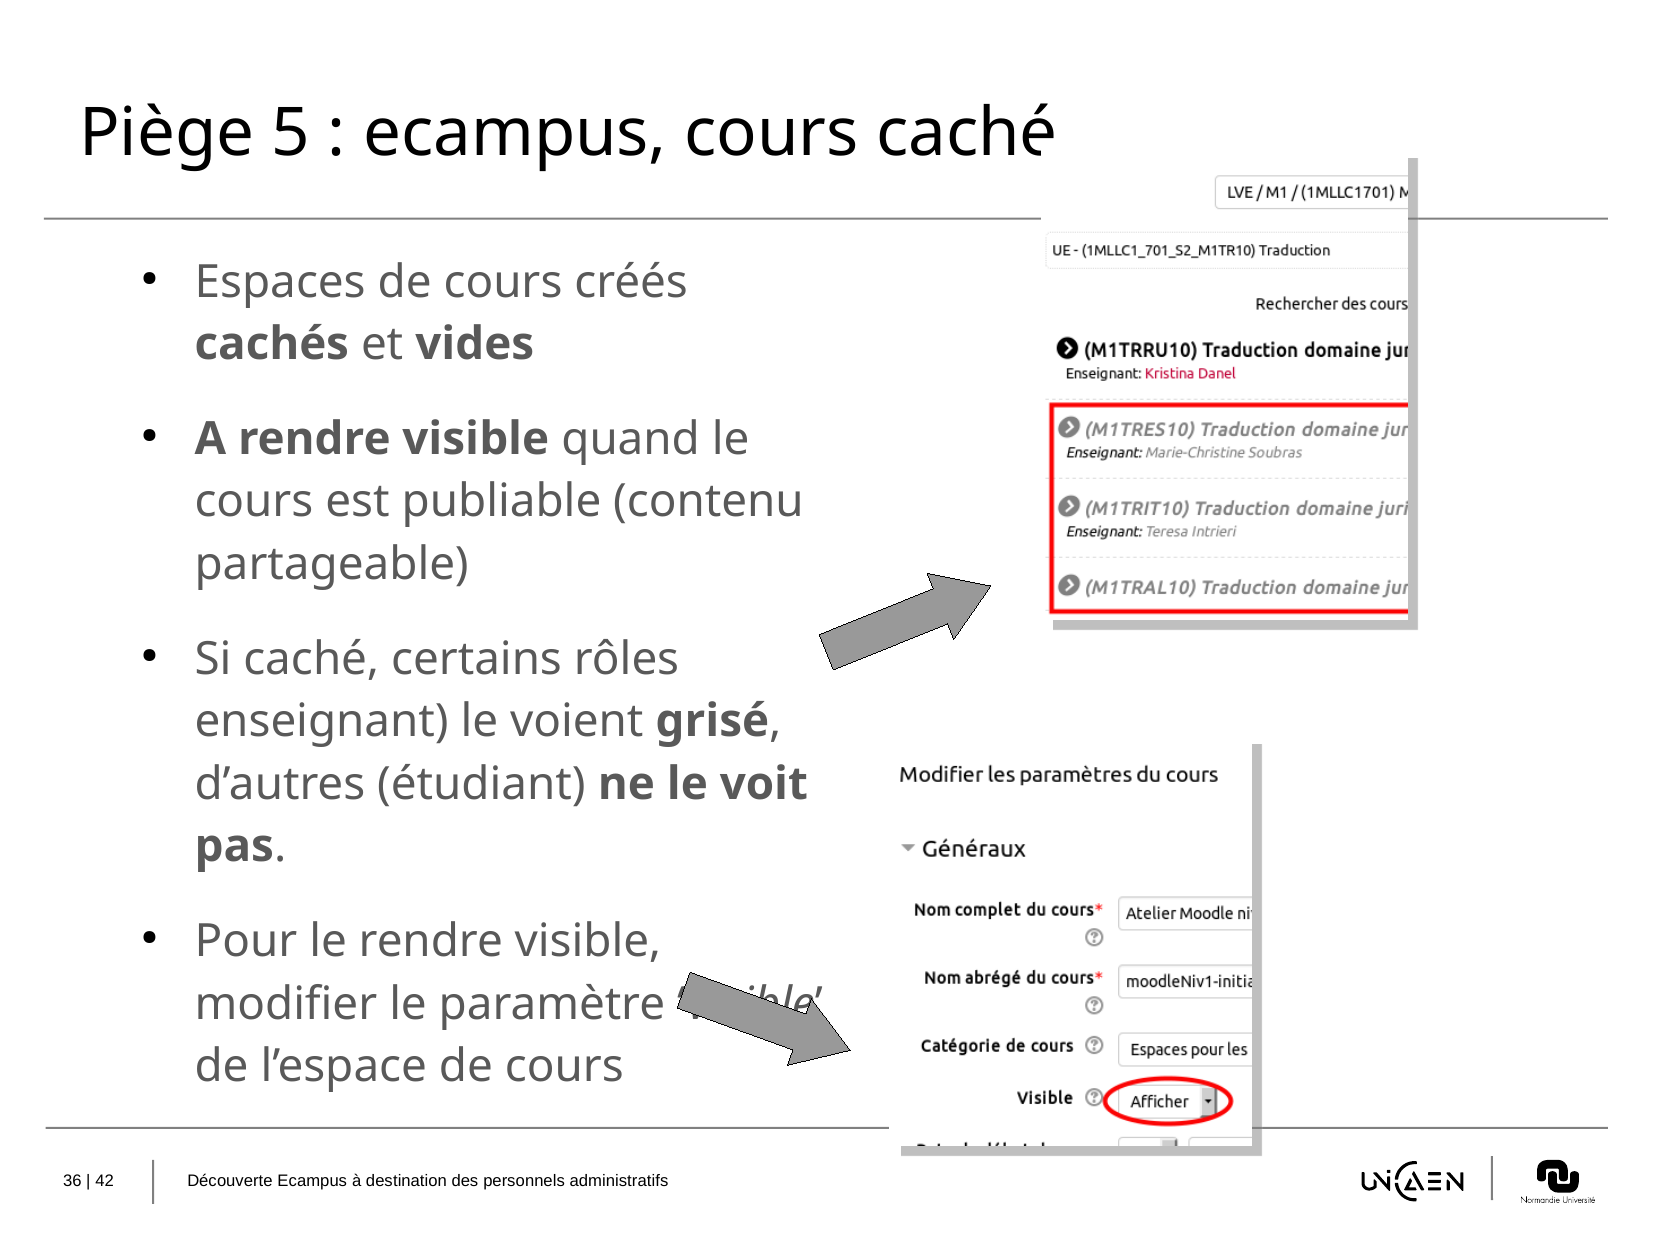

Piège 5 : ecampus, cours caché
# Espaces de cours créés cachés et vides
A rendre visible quand le cours est publiable (contenu partageable)
Si caché, certains rôles enseignant) le voient grisé, d’autres (étudiant) ne le voit pas.
Pour le rendre visible, modifier le paramètre ‘Visible’ de l’espace de cours
36
Découverte Ecampus pourn les personnels administratifs